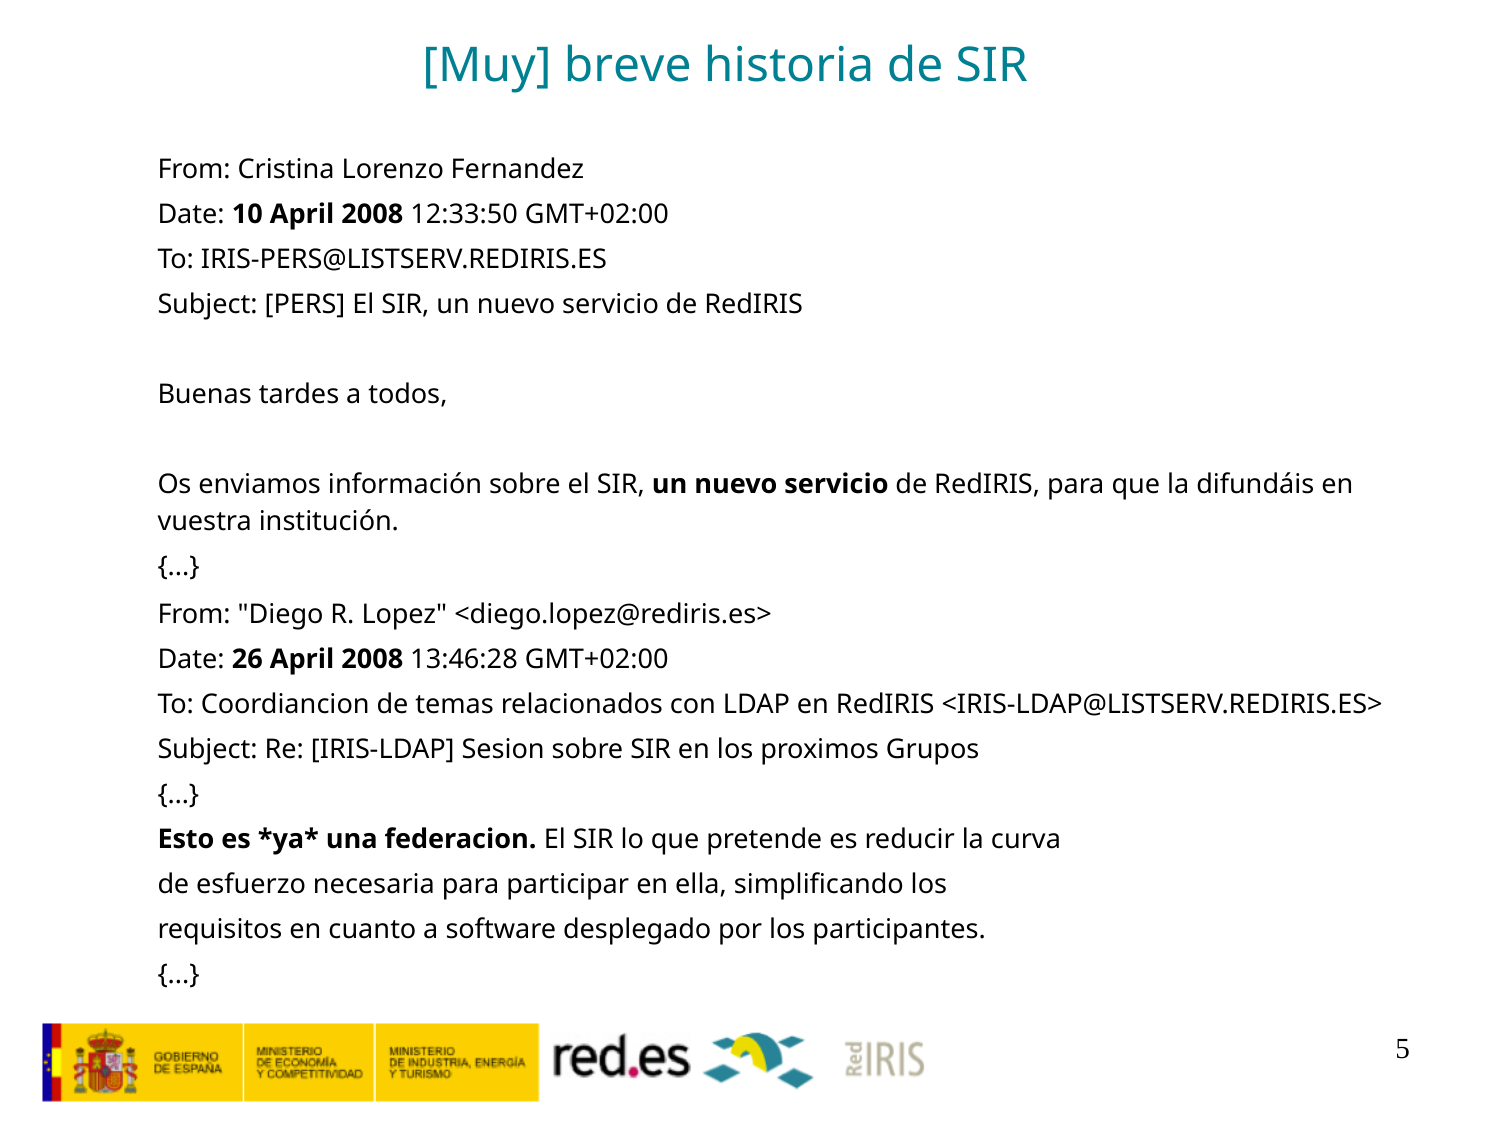

[Muy] breve historia de SIR
# From: Cristina Lorenzo Fernandez
Date: 10 April 2008 12:33:50 GMT+02:00
To: IRIS-PERS@LISTSERV.REDIRIS.ES
Subject: [PERS] El SIR, un nuevo servicio de RedIRIS
Buenas tardes a todos,
Os enviamos información sobre el SIR, un nuevo servicio de RedIRIS, para que la difundáis en vuestra institución.
{...}
From: "Diego R. Lopez" <diego.lopez@rediris.es>
Date: 26 April 2008 13:46:28 GMT+02:00
To: Coordiancion de temas relacionados con LDAP en RedIRIS <IRIS-LDAP@LISTSERV.REDIRIS.ES>
Subject: Re: [IRIS-LDAP] Sesion sobre SIR en los proximos Grupos
{…}
Esto es *ya* una federacion. El SIR lo que pretende es reducir la curva
de esfuerzo necesaria para participar en ella, simplificando los
requisitos en cuanto a software desplegado por los participantes.
{...}
5